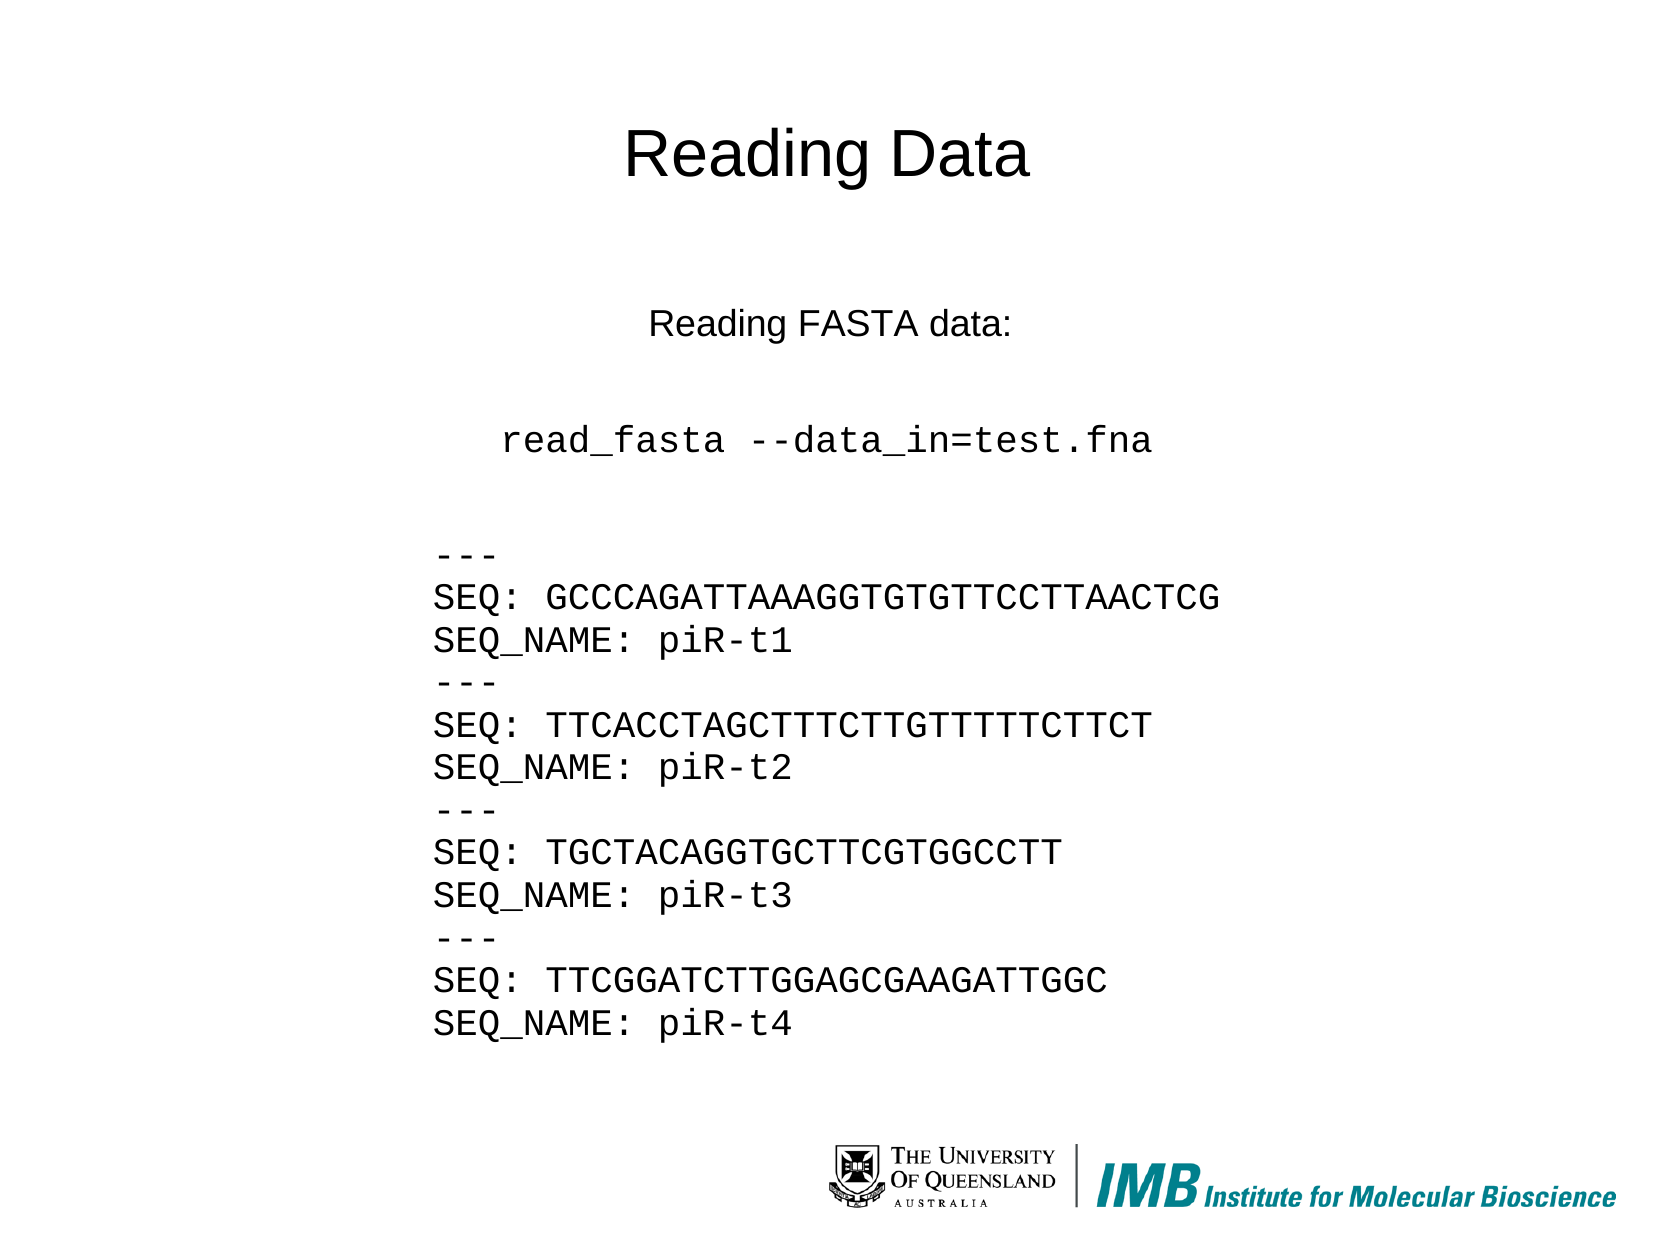

# Reading Data
Reading FASTA data:
read_fasta --data_in=test.fna
---
SEQ: GCCCAGATTAAAGGTGTGTTCCTTAACTCG
SEQ_NAME: piR-t1
---
SEQ: TTCACCTAGCTTTCTTGTTTTTCTTCT
SEQ_NAME: piR-t2
---
SEQ: TGCTACAGGTGCTTCGTGGCCTT
SEQ_NAME: piR-t3
---
SEQ: TTCGGATCTTGGAGCGAAGATTGGC
SEQ_NAME: piR-t4